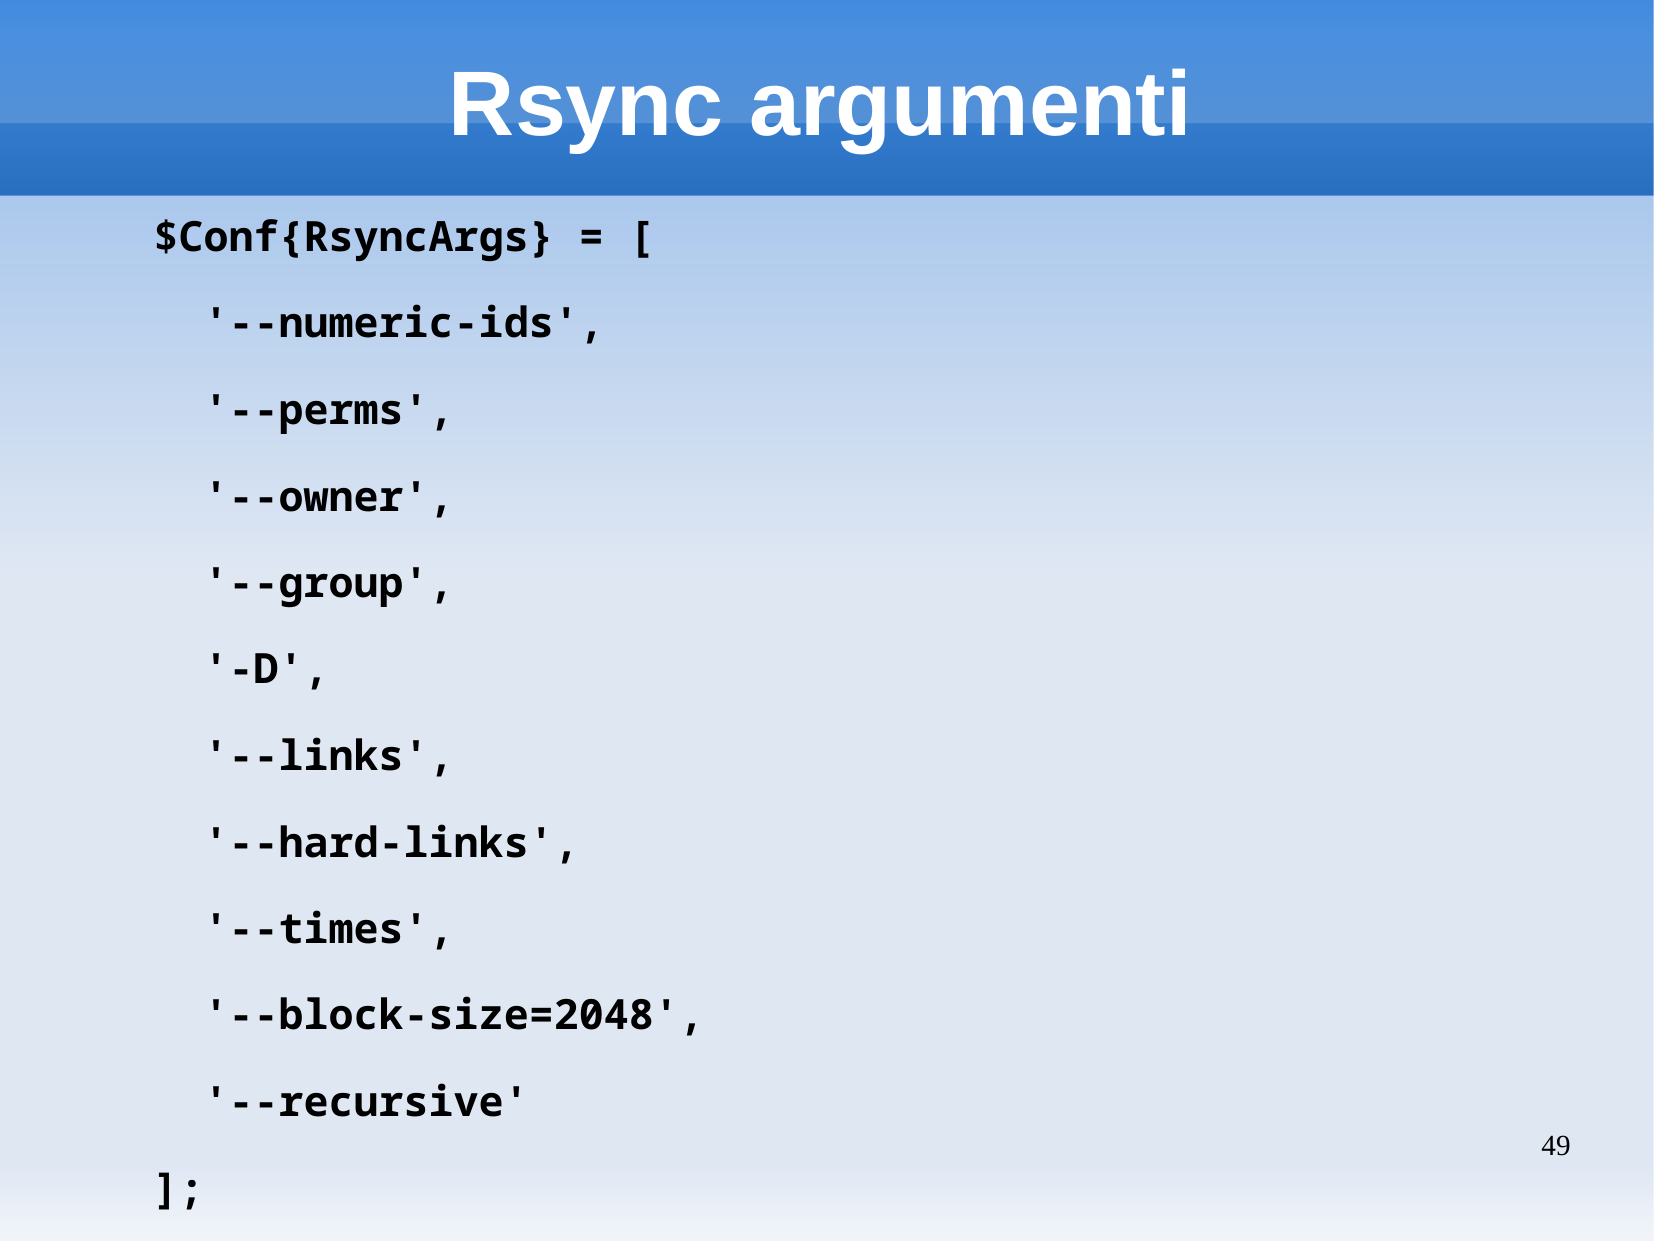

# Rsync argumenti
$Conf{RsyncArgs} = [
 '--numeric-ids',
 '--perms',
 '--owner',
 '--group',
 '-D',
 '--links',
 '--hard-links',
 '--times',
 '--block-size=2048',
 '--recursive'
];
49